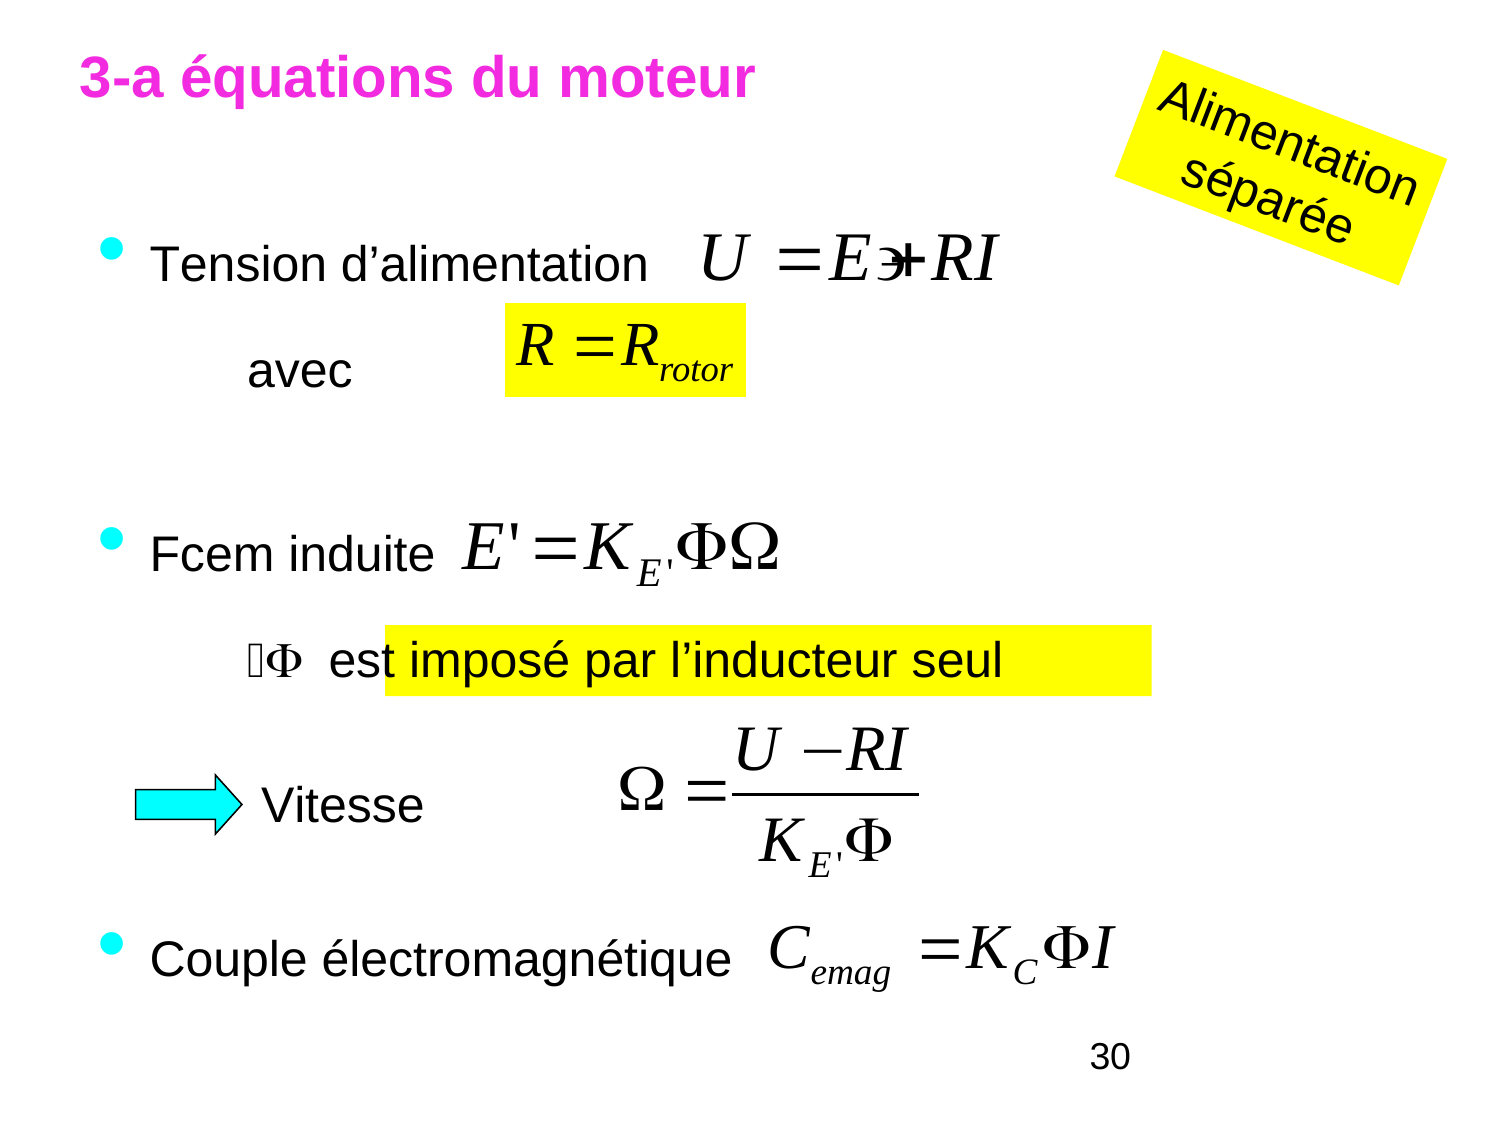

3-a équations du moteur
Alimentation
séparée
 Tension d’alimentation
	avec
 Fcem induite
	est imposé par l’inducteur seul
	 Vitesse
 Couple électromagnétique
30